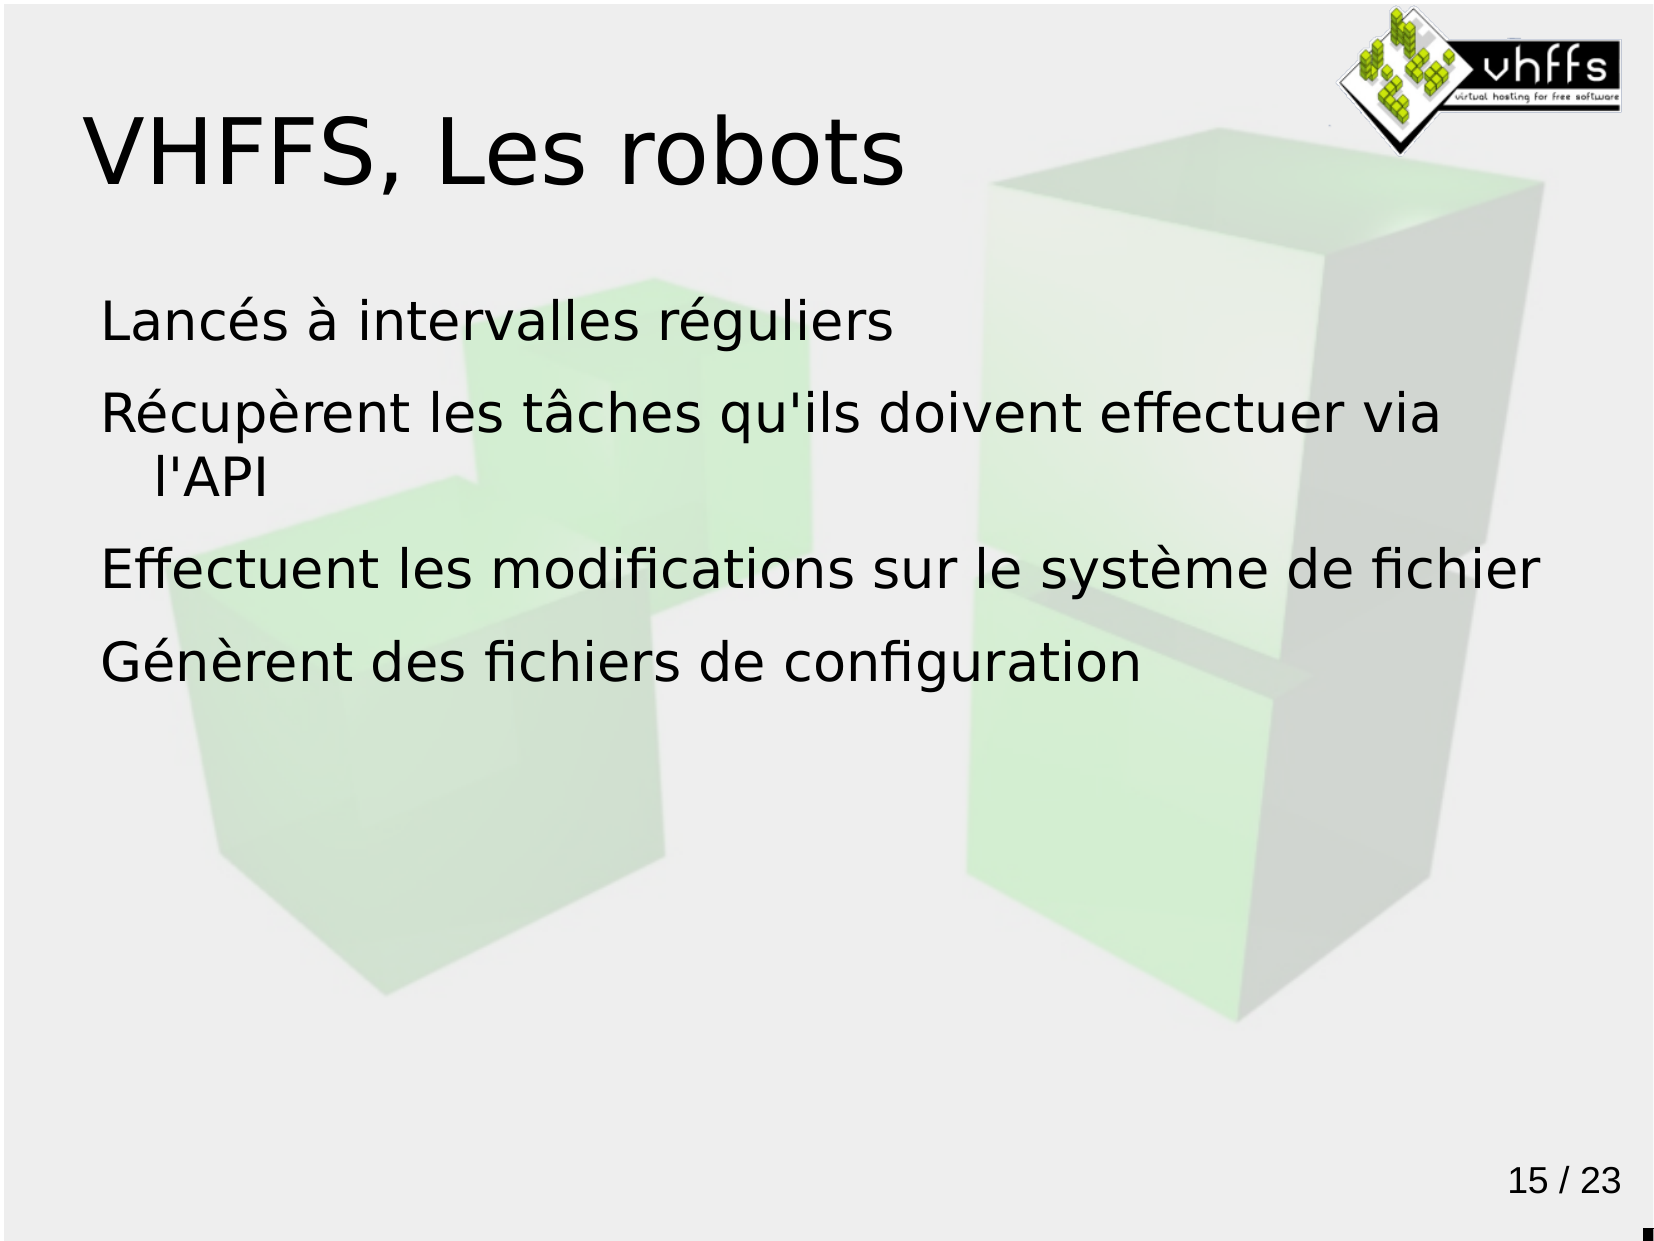

# VHFFS, Les robots
Lancés à intervalles réguliers
Récupèrent les tâches qu'ils doivent effectuer via l'API
Effectuent les modifications sur le système de fichier
Génèrent des fichiers de configuration